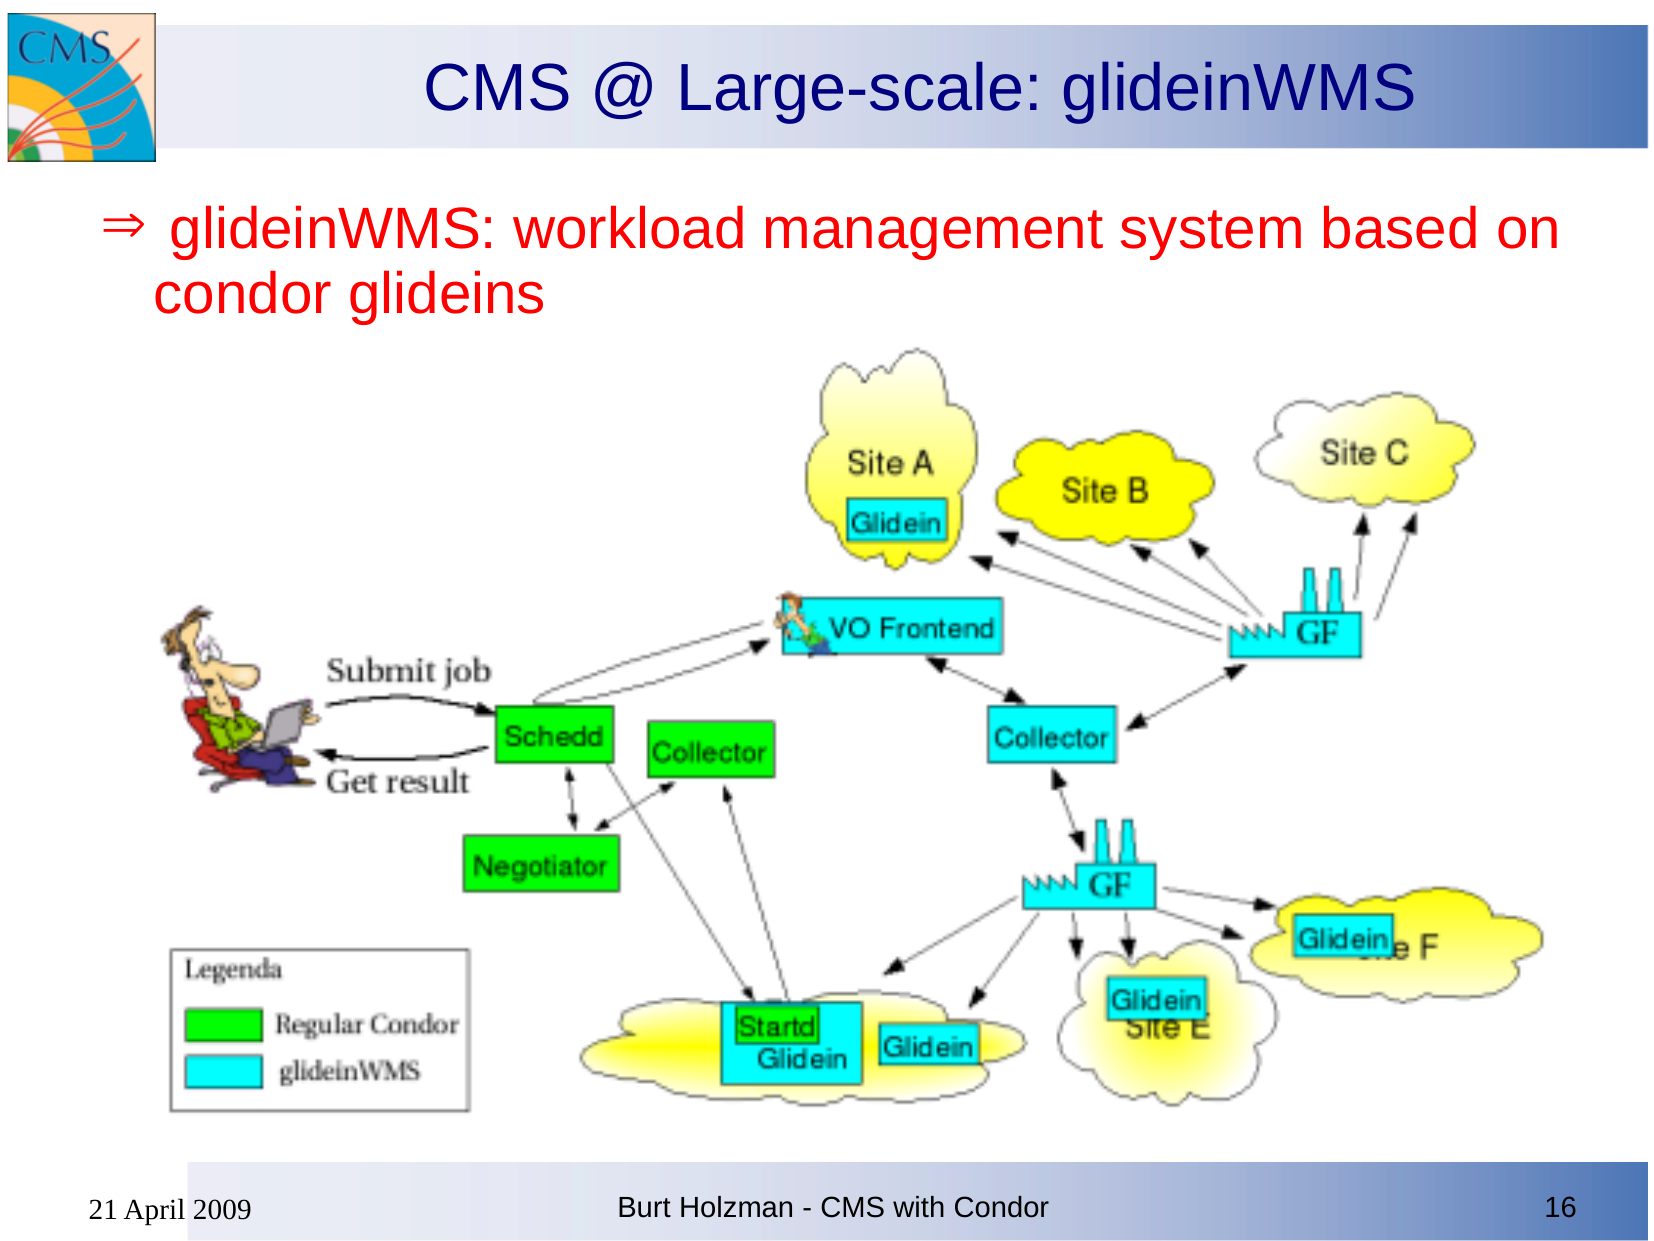

# CMS @ Large-scale: glideinWMS
 glideinWMS: workload management system based on condor glideins
Burt Holzman - CMS with Condor
16
21 April 2009